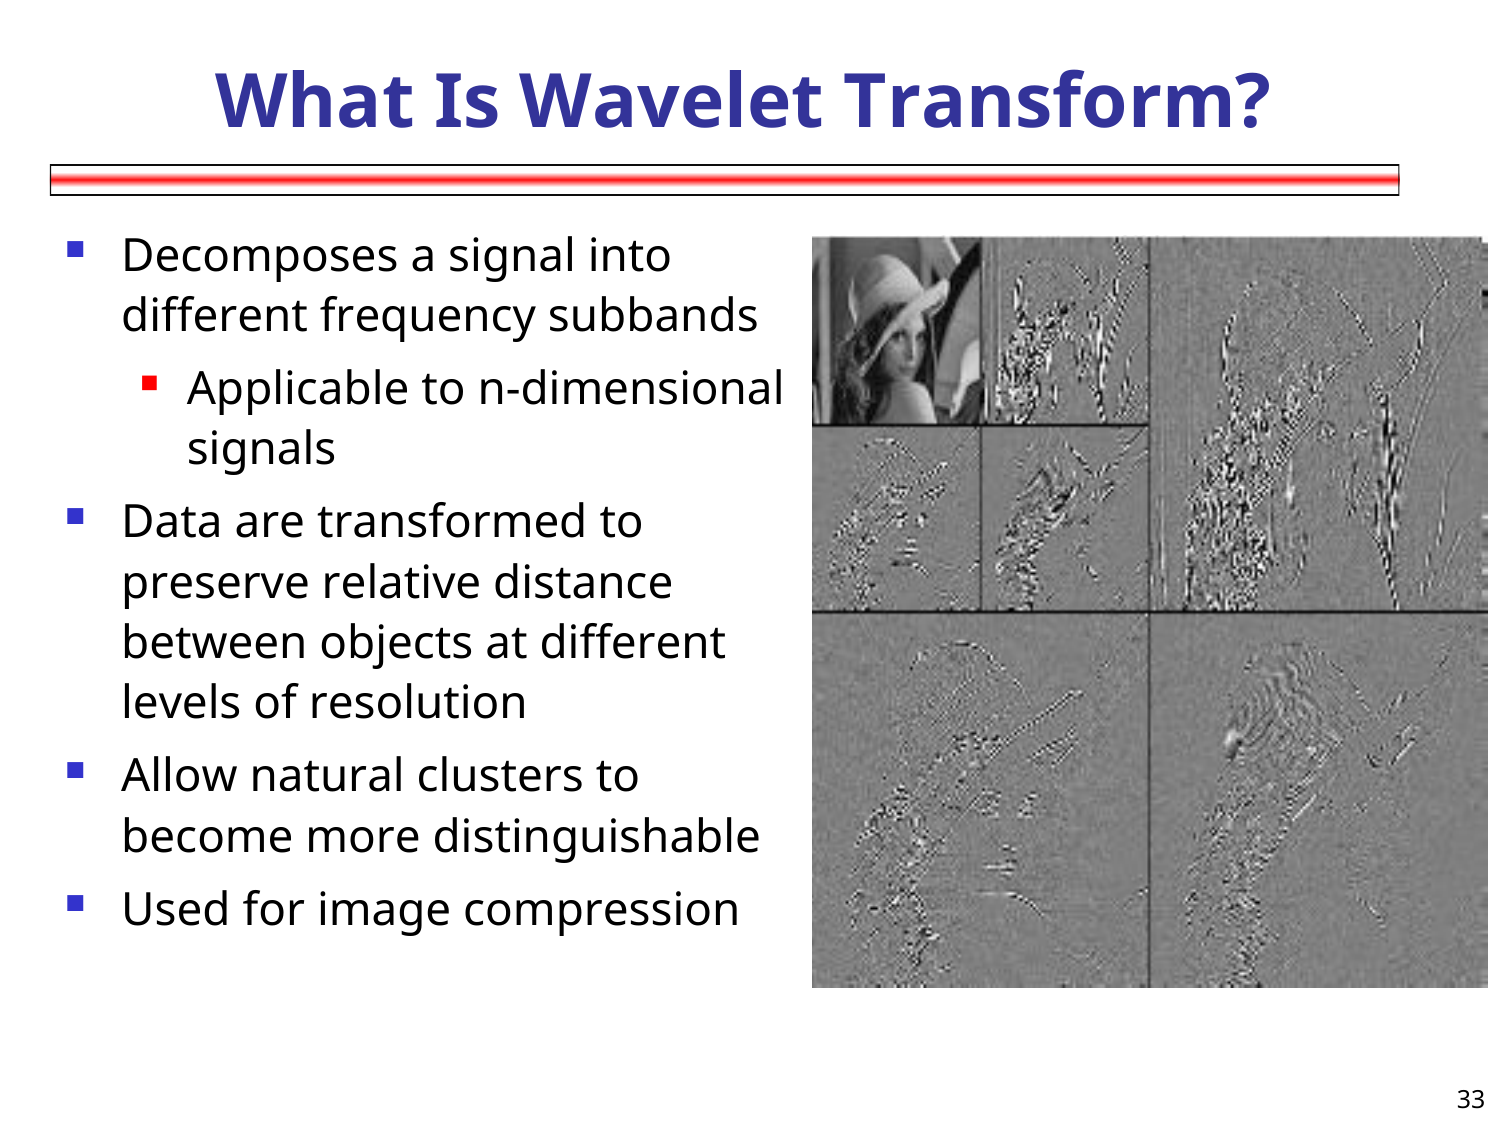

# What Is Wavelet Transform?
Decomposes a signal into different frequency subbands
Applicable to n-dimensional signals
Data are transformed to preserve relative distance between objects at different levels of resolution
Allow natural clusters to become more distinguishable
Used for image compression